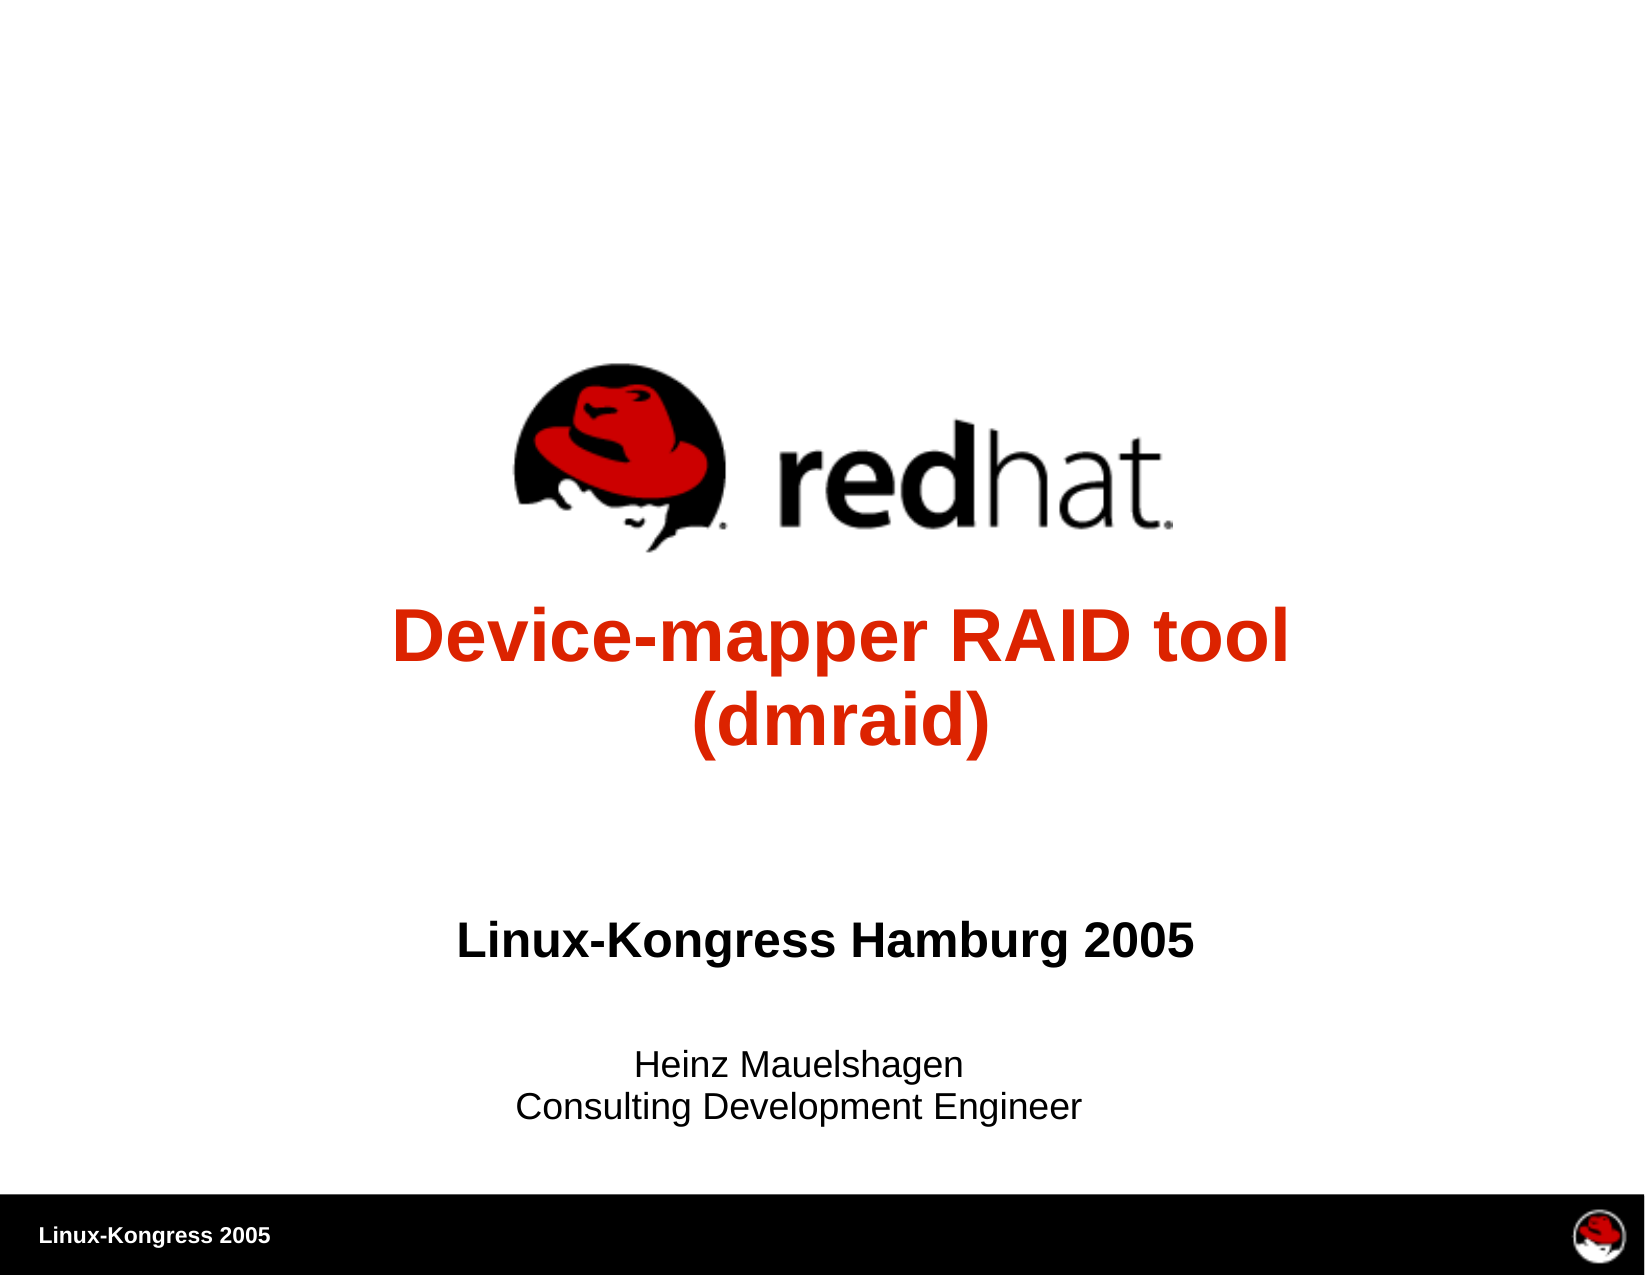

Device-mapper RAID tool
(dmraid)
Linux-Kongress Hamburg 2005
Heinz Mauelshagen
Consulting Development Engineer
Linux-Kongress 2005